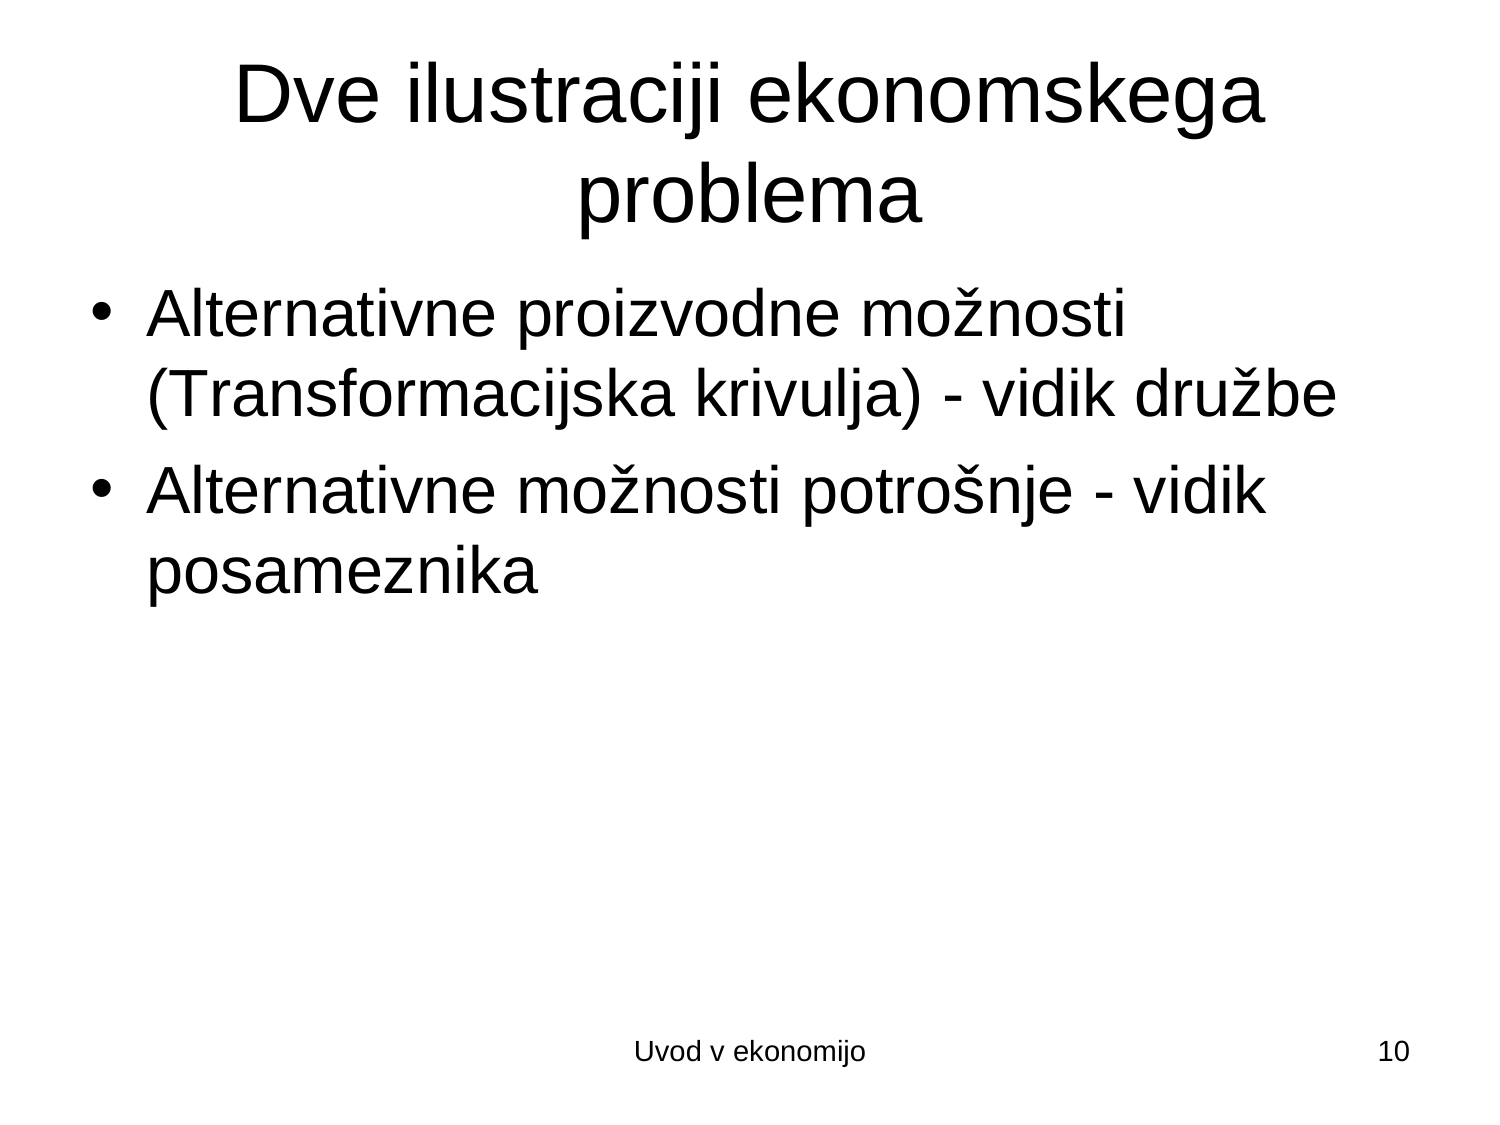

# Dve ilustraciji ekonomskega problema
Alternativne proizvodne možnosti (Transformacijska krivulja) - vidik družbe
Alternativne možnosti potrošnje - vidik posameznika
Uvod v ekonomijo